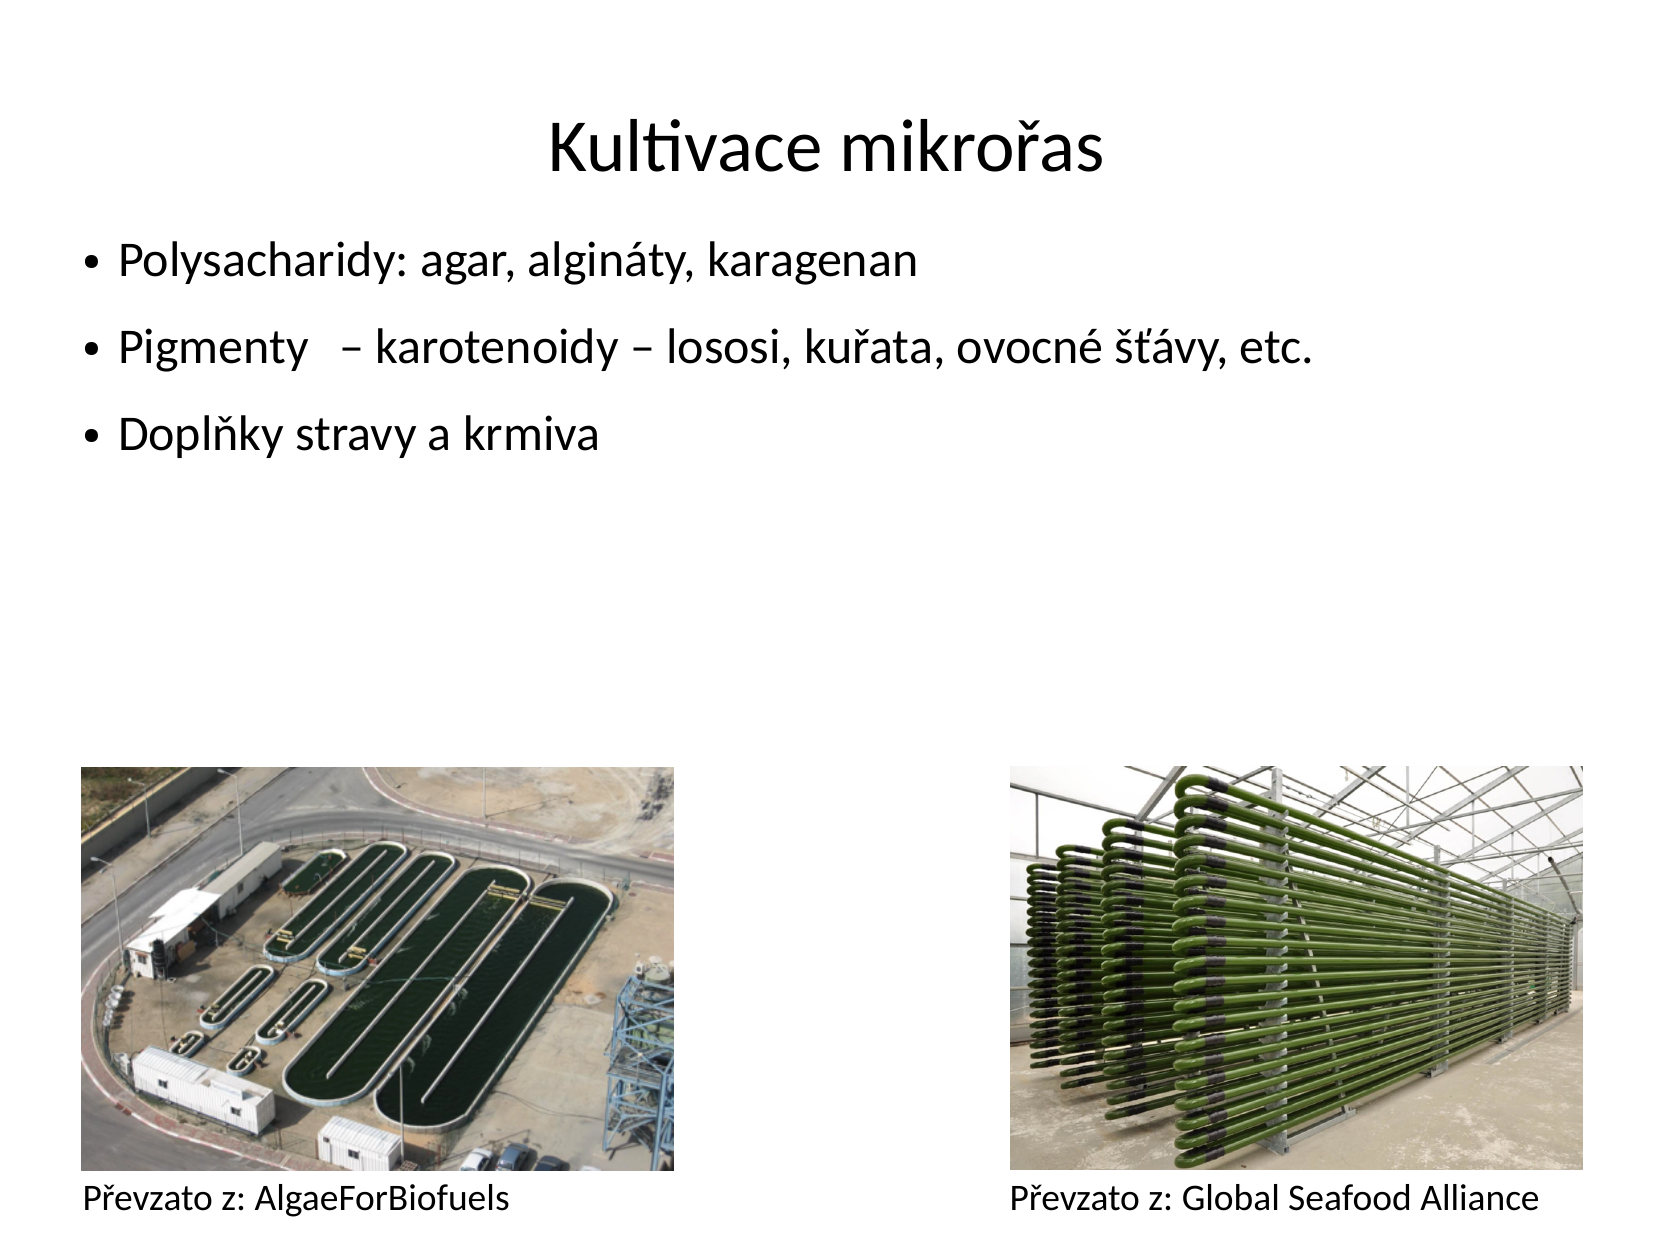

# Kultivace mikrořas
Polysacharidy: agar, algináty, karagenan
Pigmenty 	– karotenoidy – lososi, kuřata, ovocné šťávy, etc.
Doplňky stravy a krmiva
Převzato z: AlgaeForBiofuels
Převzato z: Global Seafood Alliance